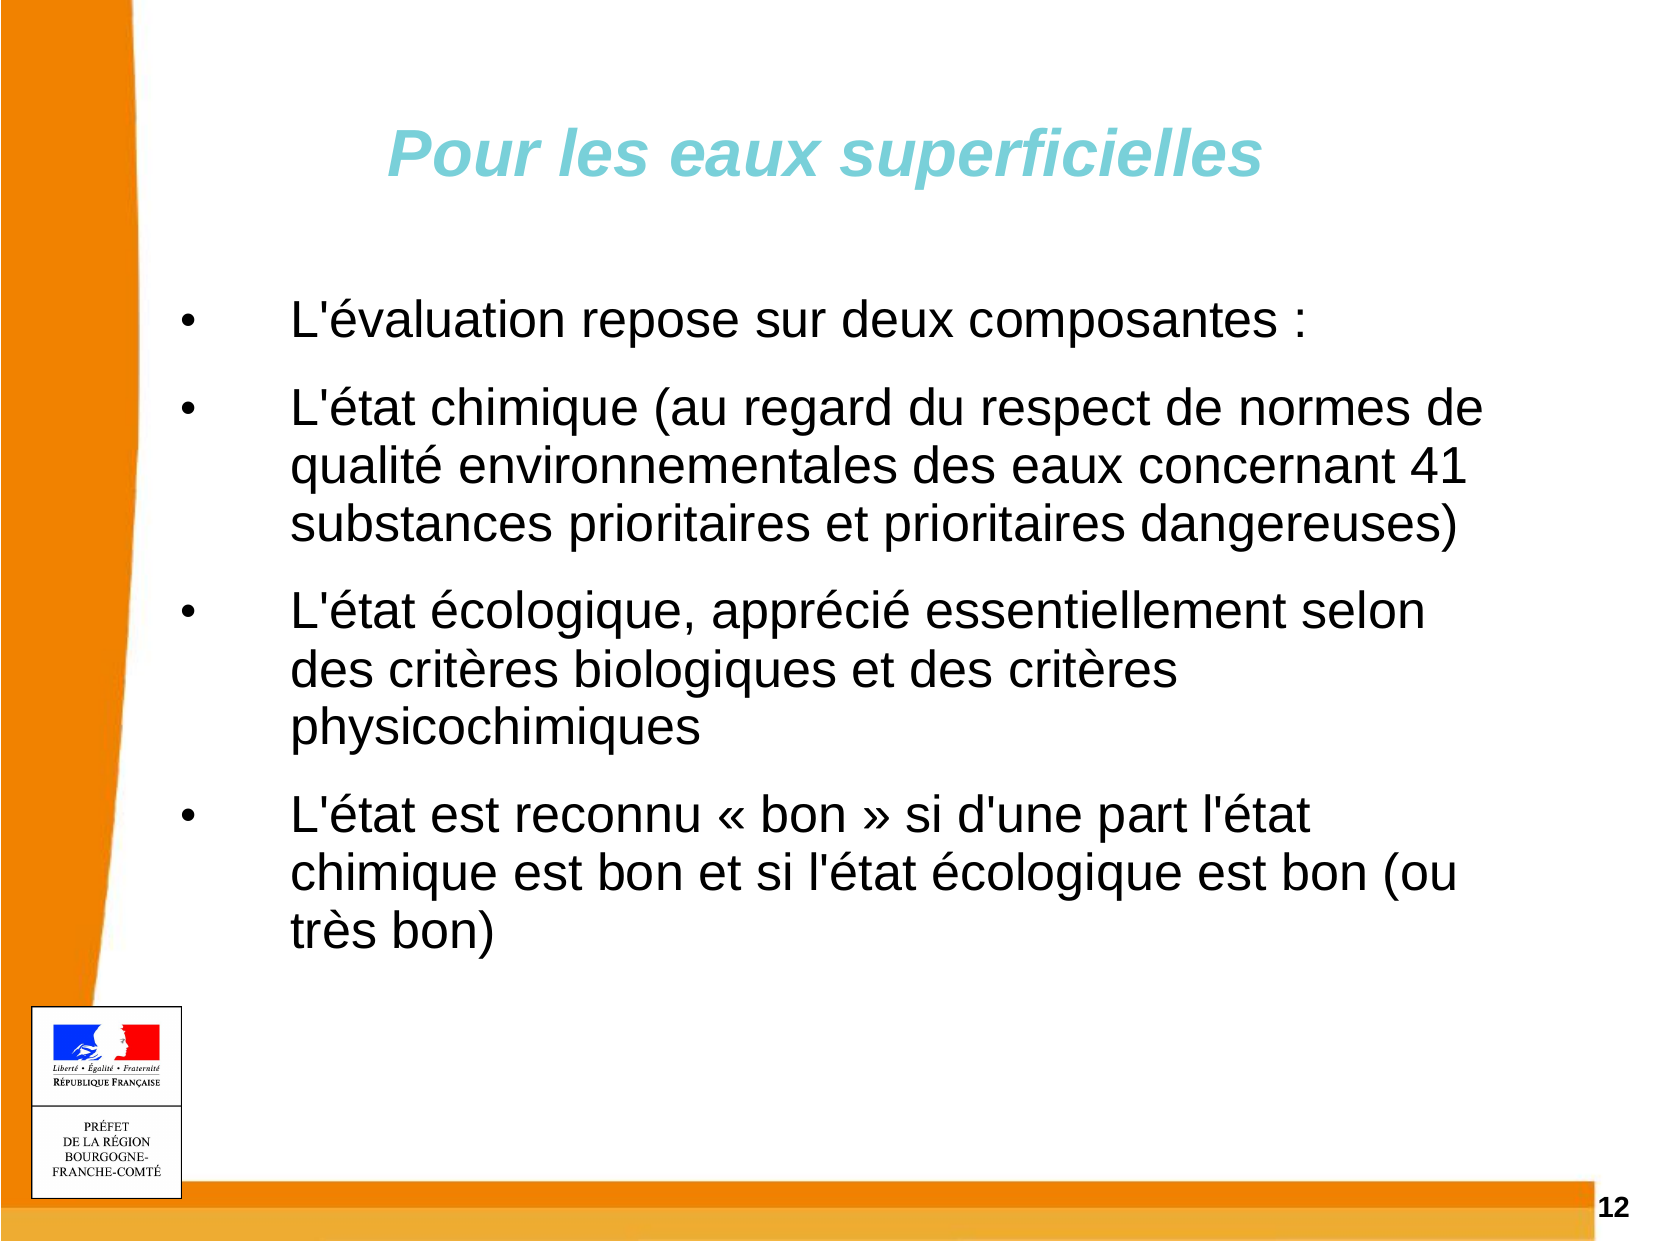

# Pour les eaux superficielles
•	L'évaluation repose sur deux composantes :
•	L'état chimique (au regard du respect de normes de qualité environnementales des eaux concernant 41 substances prioritaires et prioritaires dangereuses)
•	L'état écologique, apprécié essentiellement selon des critères biologiques et des critères physicochimiques
•	L'état est reconnu « bon » si d'une part l'état chimique est bon et si l'état écologique est bon (ou très bon)
12